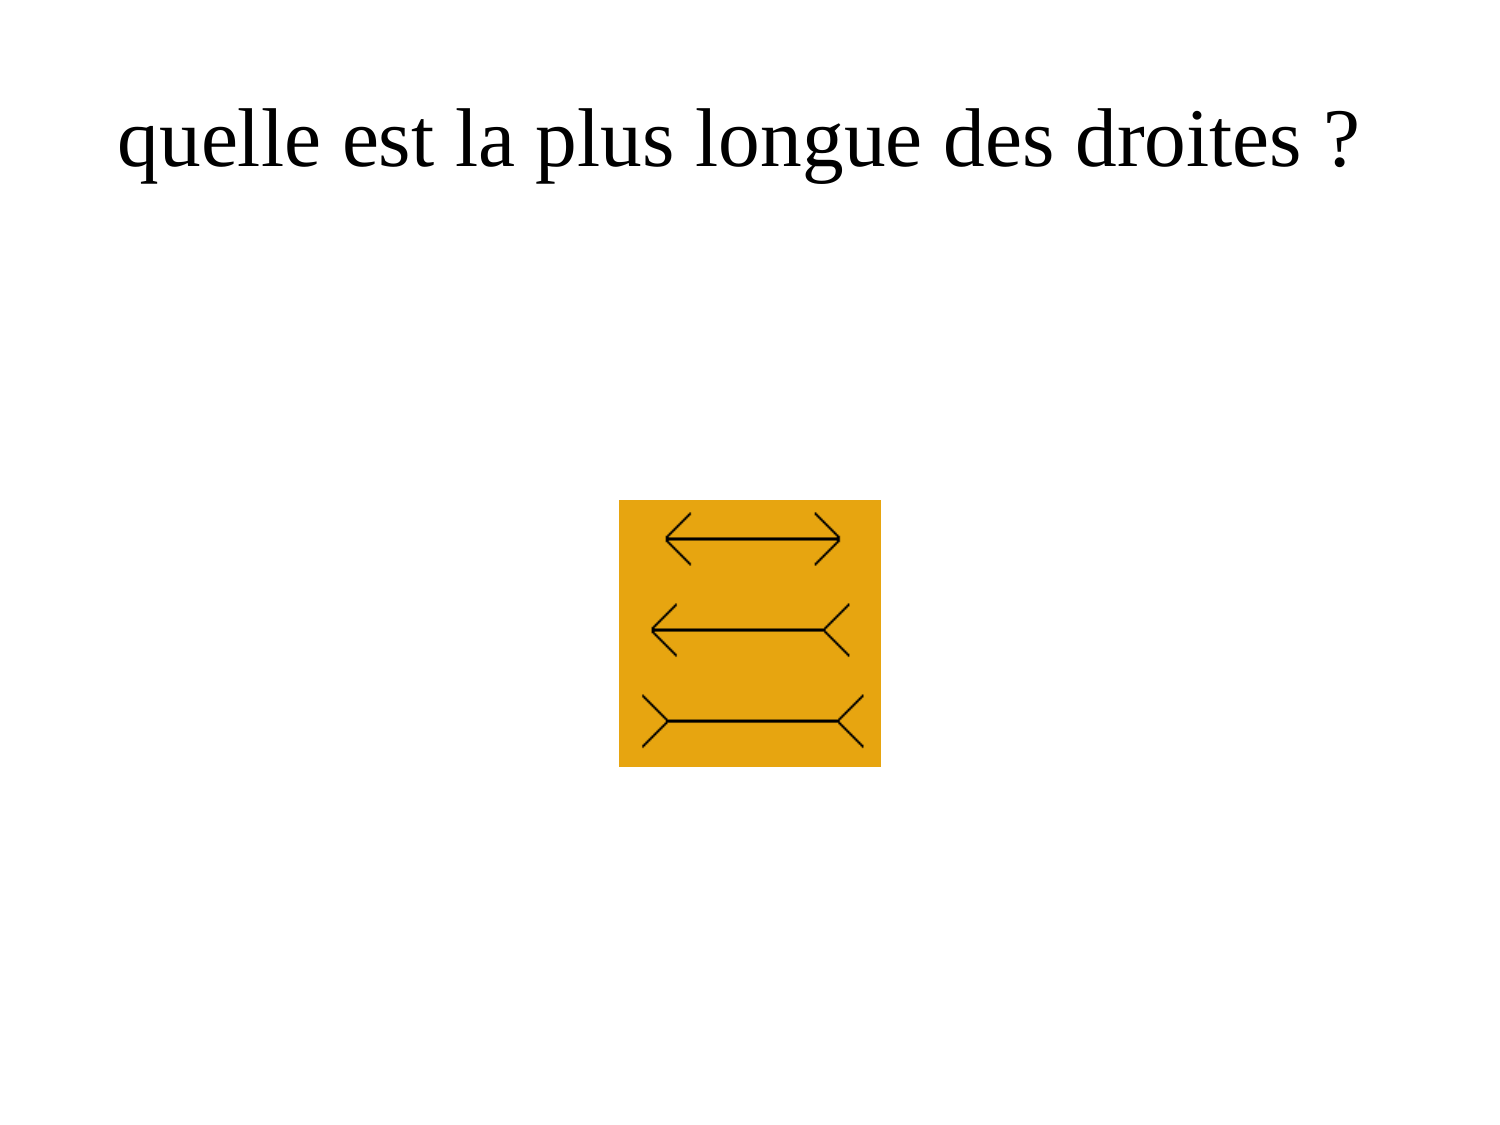

# quelle est la plus longue des droites ?